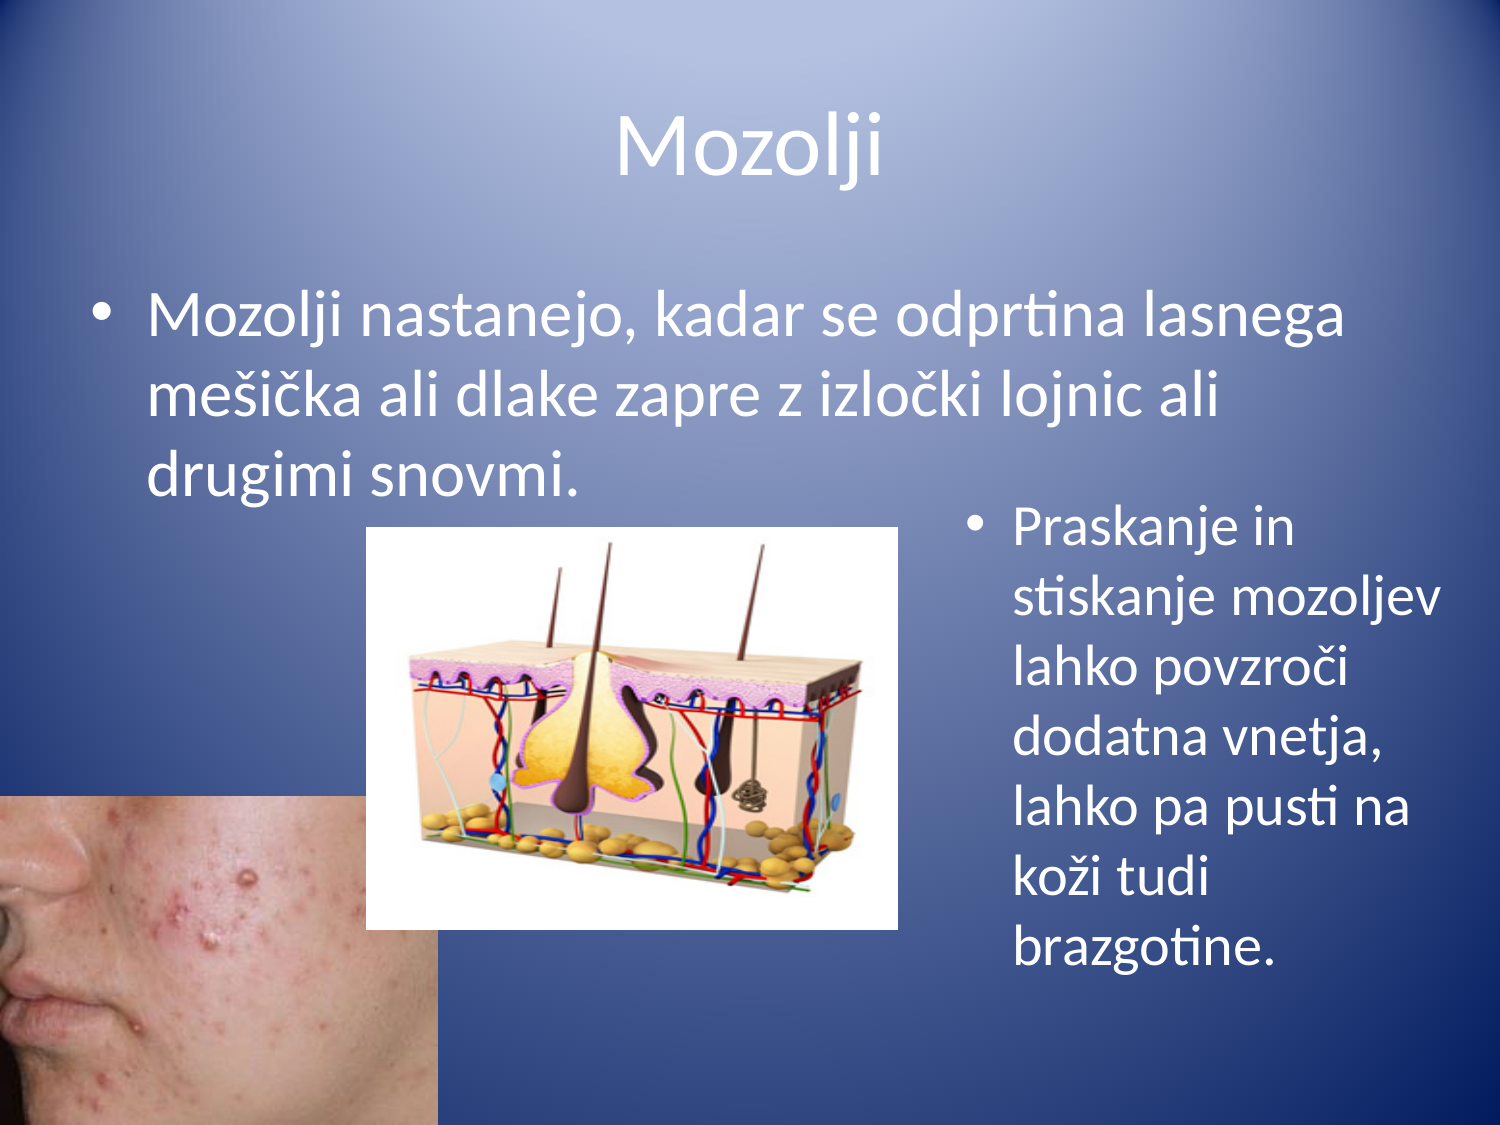

# Mozolji
Mozolji nastanejo, kadar se odprtina lasnega mešička ali dlake zapre z izločki lojnic ali drugimi snovmi.
Praskanje in stiskanje mozoljev lahko povzroči dodatna vnetja, lahko pa pusti na koži tudi brazgotine.